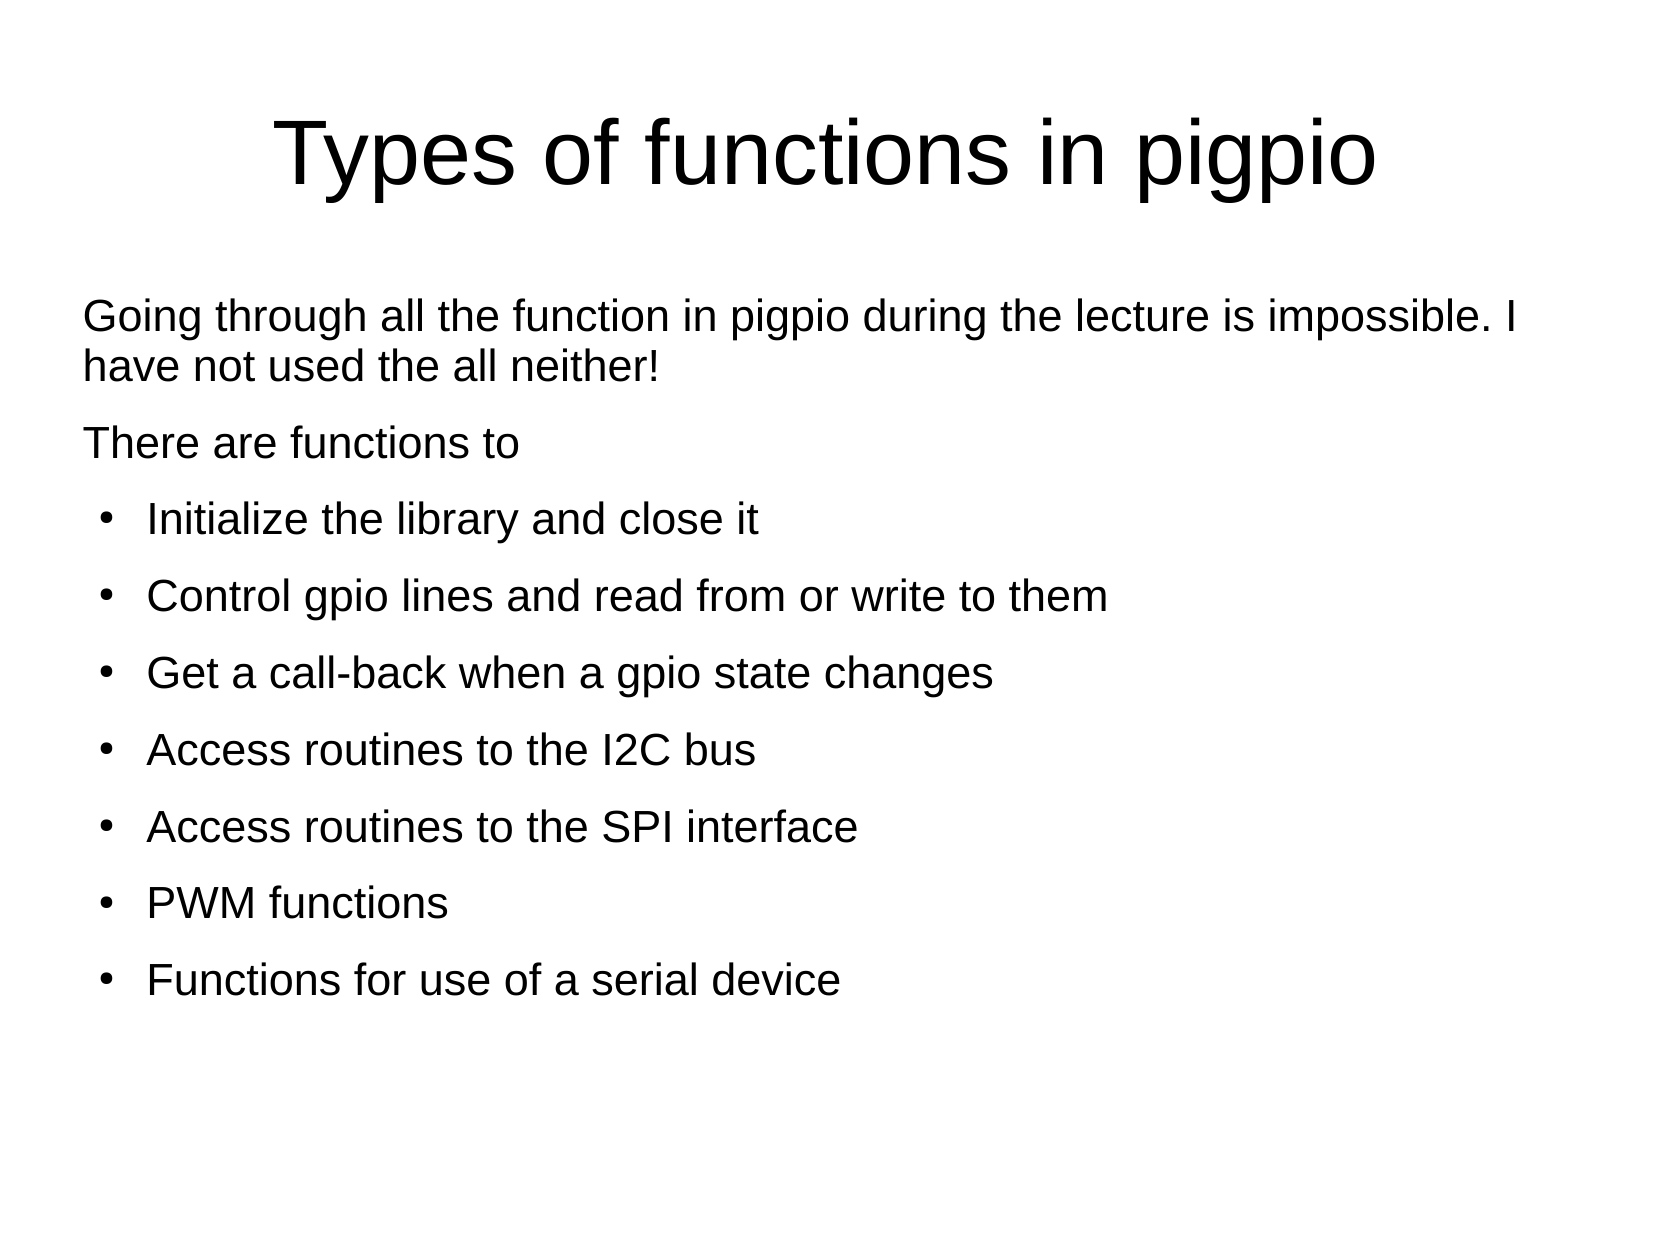

# Types of functions in pigpio
Going through all the function in pigpio during the lecture is impossible. I have not used the all neither!
There are functions to
Initialize the library and close it
Control gpio lines and read from or write to them
Get a call-back when a gpio state changes
Access routines to the I2C bus
Access routines to the SPI interface
PWM functions
Functions for use of a serial device